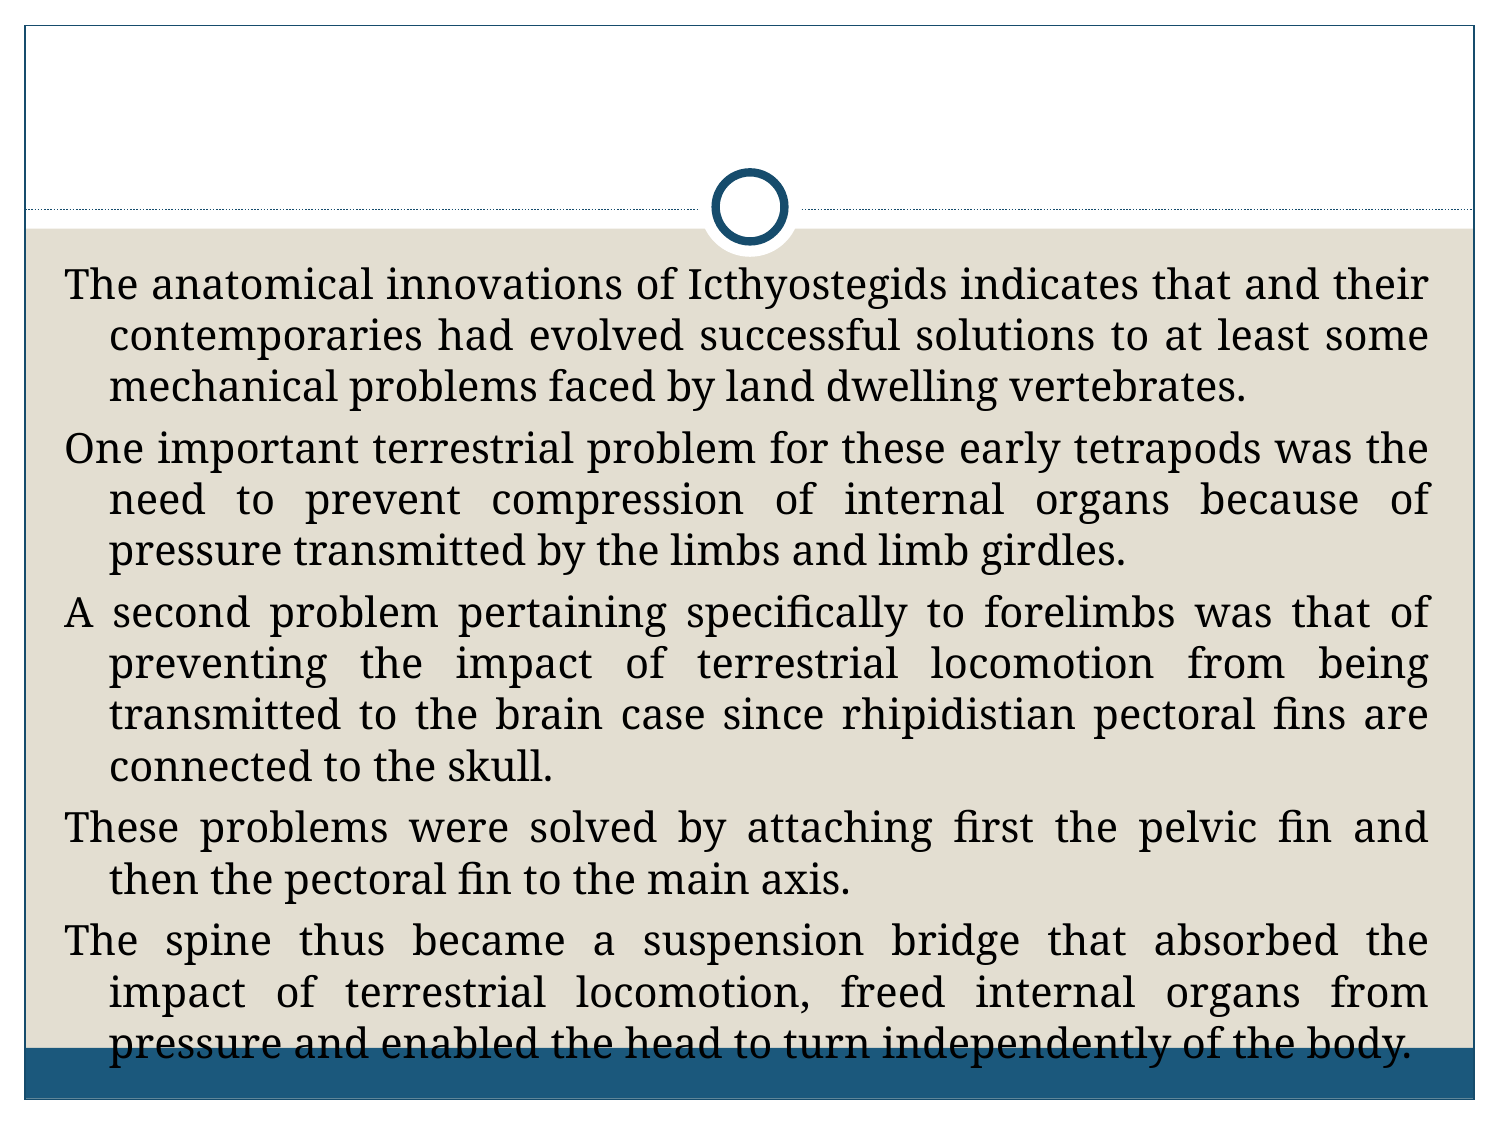

#
The anatomical innovations of Icthyostegids indicates that and their contemporaries had evolved successful solutions to at least some mechanical problems faced by land dwelling vertebrates.
One important terrestrial problem for these early tetrapods was the need to prevent compression of internal organs because of pressure transmitted by the limbs and limb girdles.
A second problem pertaining specifically to forelimbs was that of preventing the impact of terrestrial locomotion from being transmitted to the brain case since rhipidistian pectoral fins are connected to the skull.
These problems were solved by attaching first the pelvic fin and then the pectoral fin to the main axis.
The spine thus became a suspension bridge that absorbed the impact of terrestrial locomotion, freed internal organs from pressure and enabled the head to turn independently of the body.